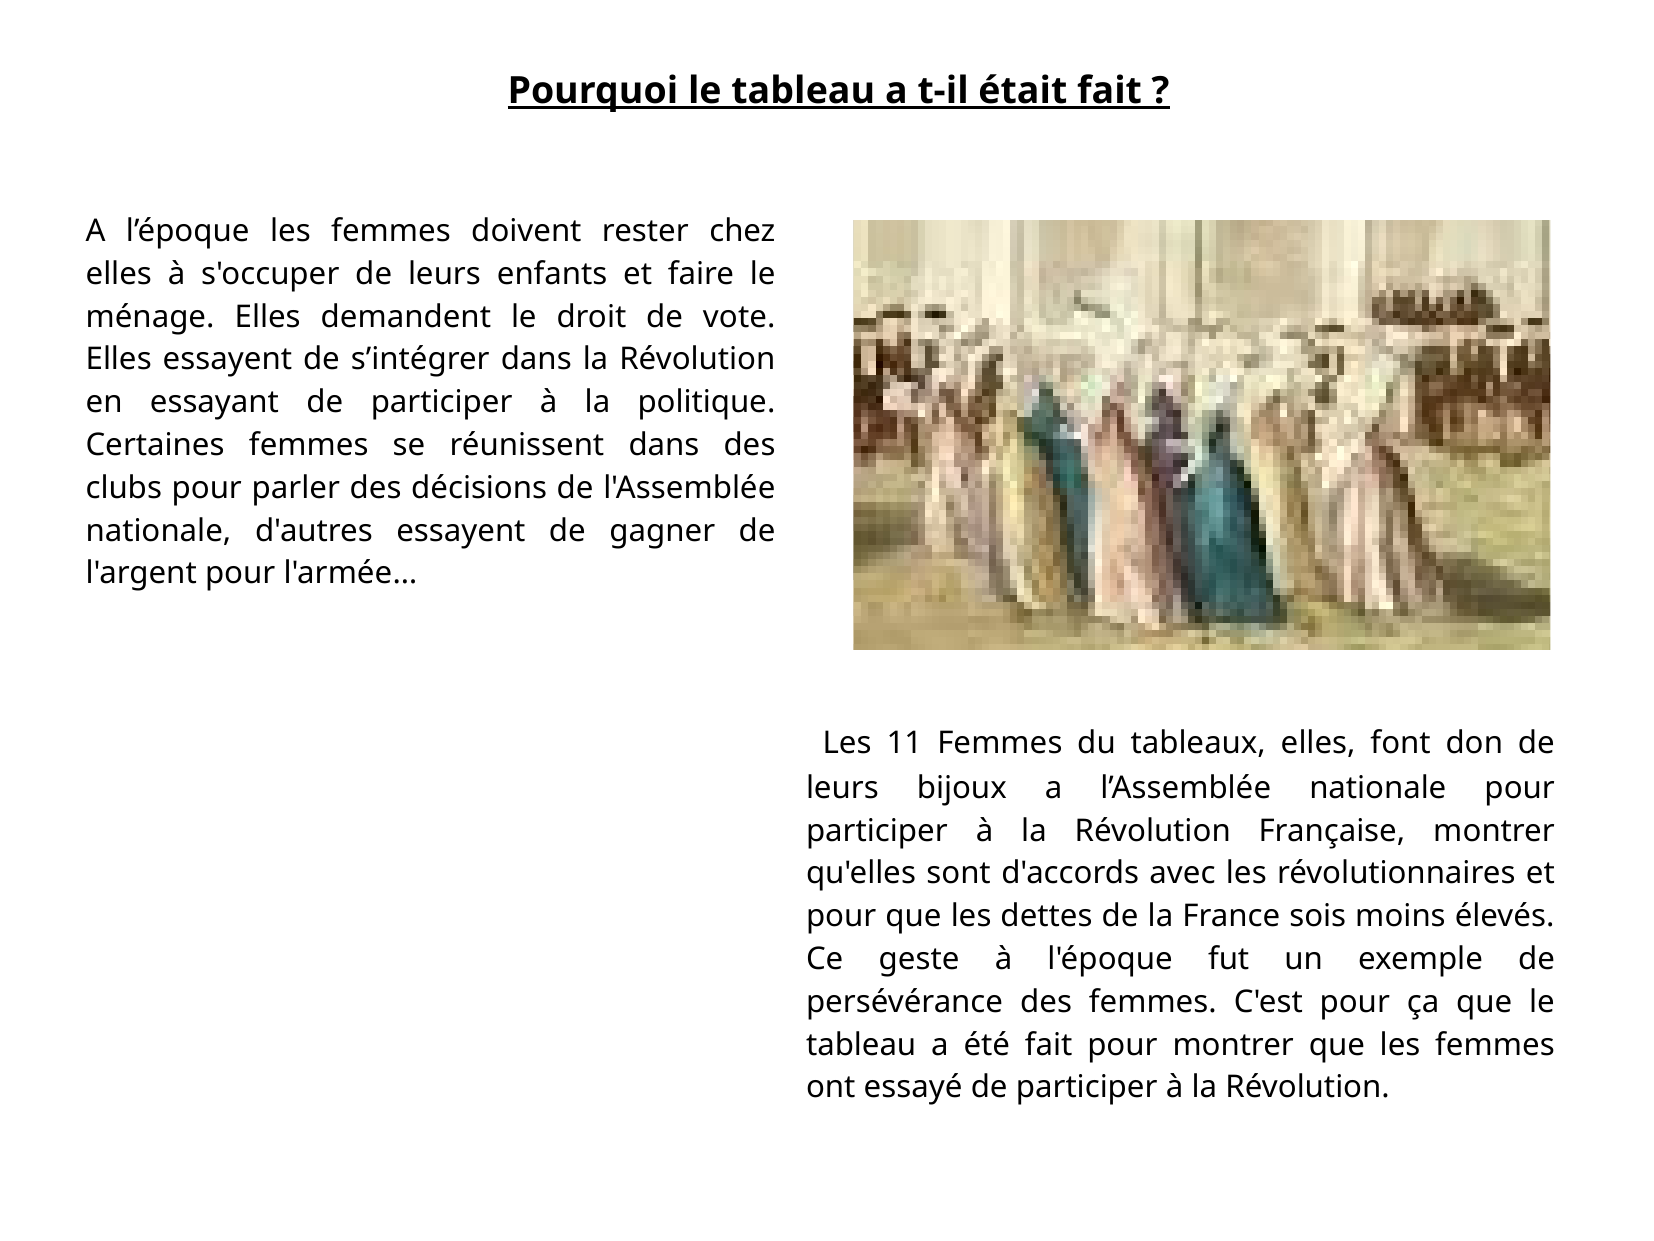

Pourquoi le tableau a t-il était fait ?
A l’époque les femmes doivent rester chez elles à s'occuper de leurs enfants et faire le ménage. Elles demandent le droit de vote. Elles essayent de s’intégrer dans la Révolution en essayant de participer à la politique. Certaines femmes se réunissent dans des clubs pour parler des décisions de l'Assemblée nationale, d'autres essayent de gagner de l'argent pour l'armée…
 Les 11 Femmes du tableaux, elles, font don de leurs bijoux a l’Assemblée nationale pour participer à la Révolution Française, montrer qu'elles sont d'accords avec les révolutionnaires et pour que les dettes de la France sois moins élevés. Ce geste à l'époque fut un exemple de persévérance des femmes. C'est pour ça que le tableau a été fait pour montrer que les femmes ont essayé de participer à la Révolution.